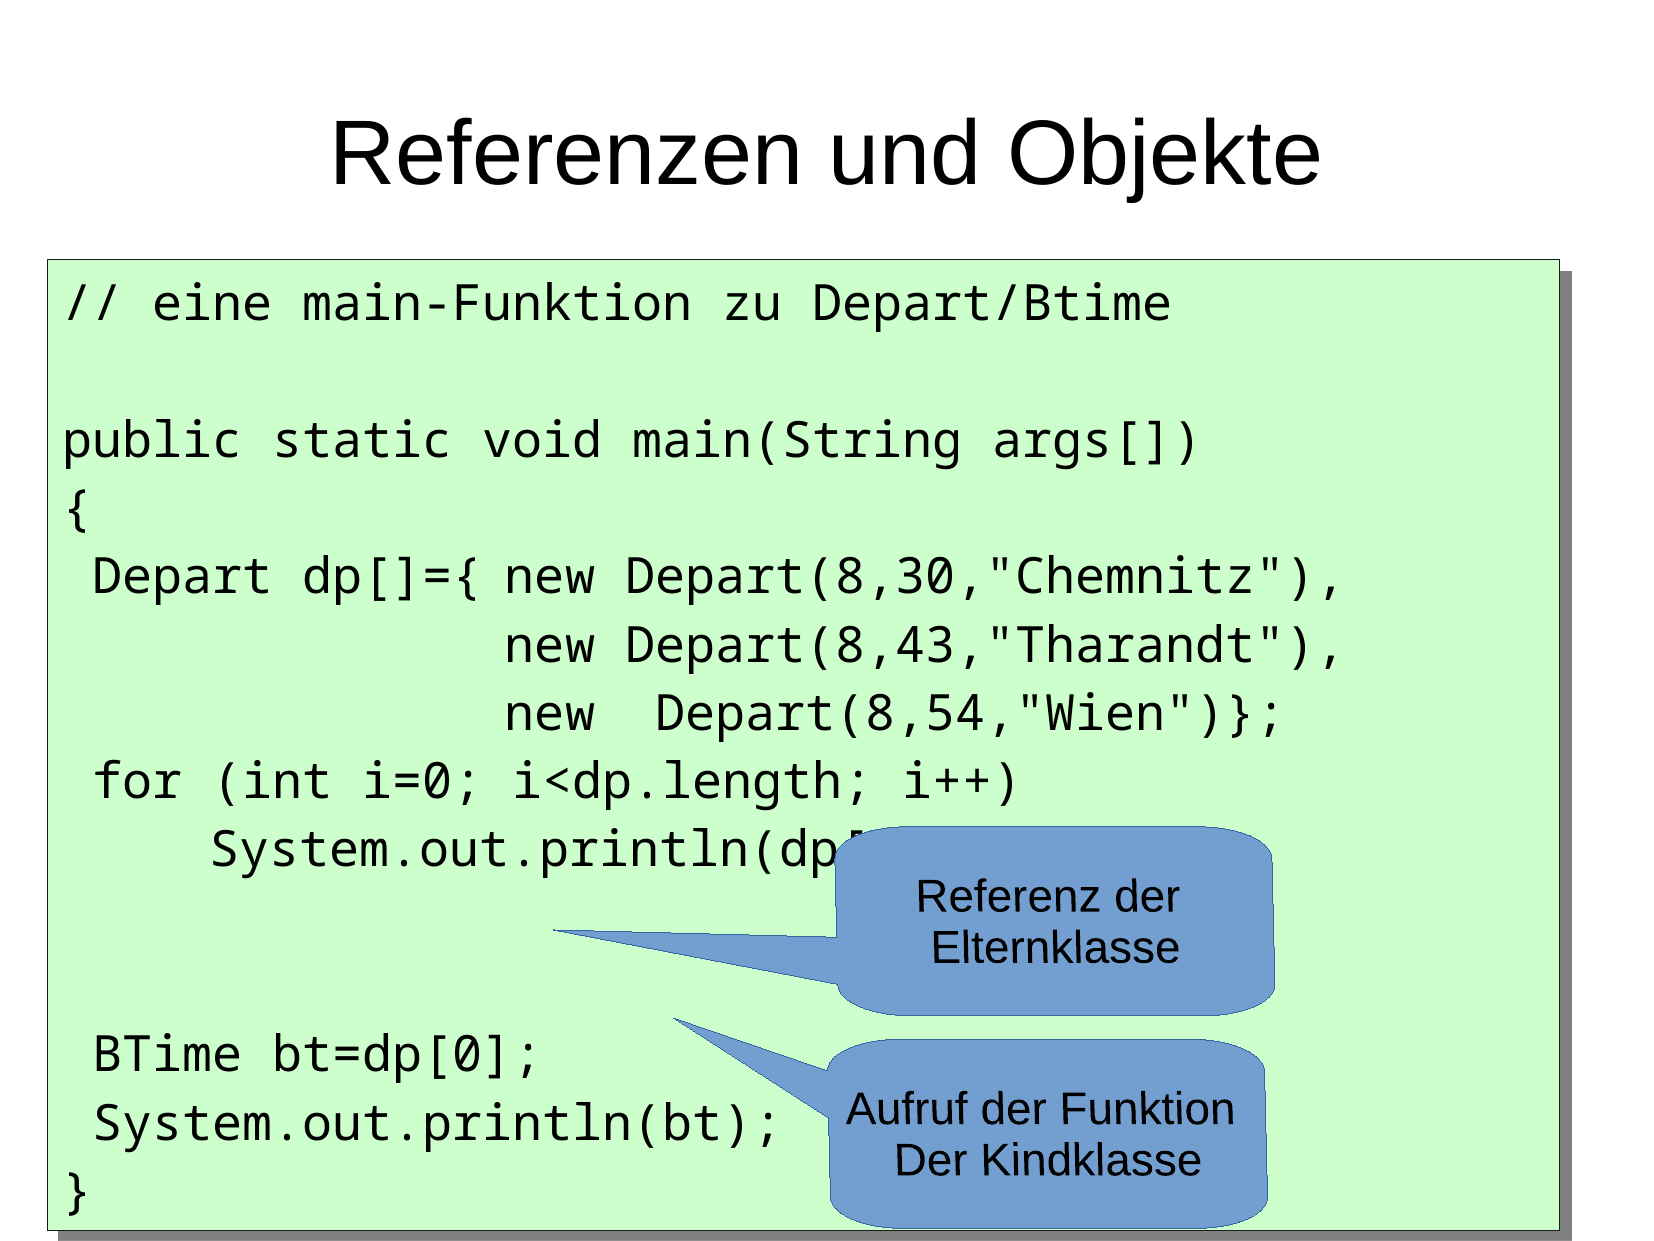

# Referenzen und Objekte
// eine main-Funktion zu Depart/Btime
public static void main(String args[])
{
 Depart dp[]={	new Depart(8,30,"Chemnitz"),
						new Depart(8,43,"Tharandt"),
						new Depart(8,54,"Wien")};
 for (int i=0; i<dp.length; i++)
		System.out.println(dp[i]);
 BTime bt=dp[0];
 System.out.println(bt);
}
Referenz der
Elternklasse
Aufruf der Funktion
Der Kindklasse
12